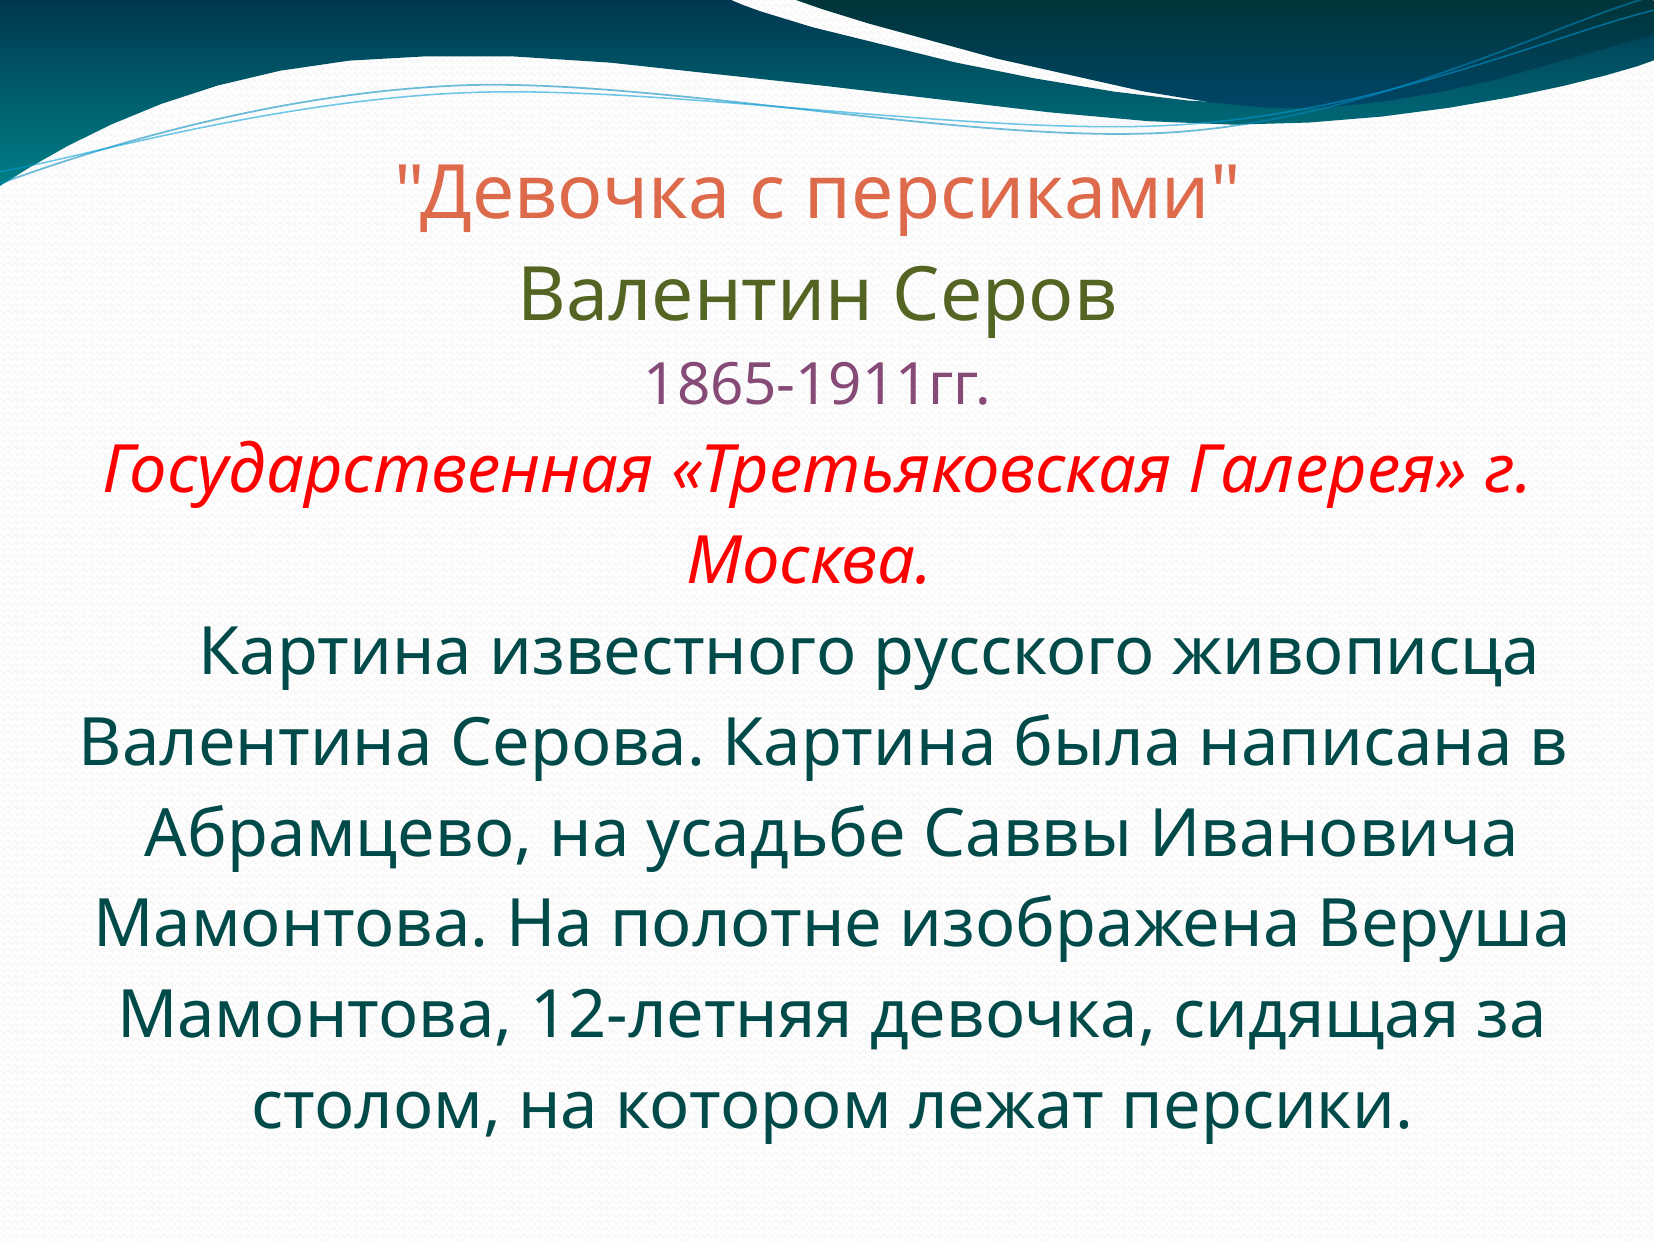

"Девочка с персиками"
Валентин Серов
1865-1911гг.
Государственная «Третьяковская Галерея» г. Москва.
	Картина известного русского живописца Валентина Серова. Картина была написана в Абрамцево, на усадьбе Саввы Ивановича Мамонтова. На полотне изображена Веруша Мамонтова, 12-летняя девочка, сидящая за столом, на котором лежат персики.